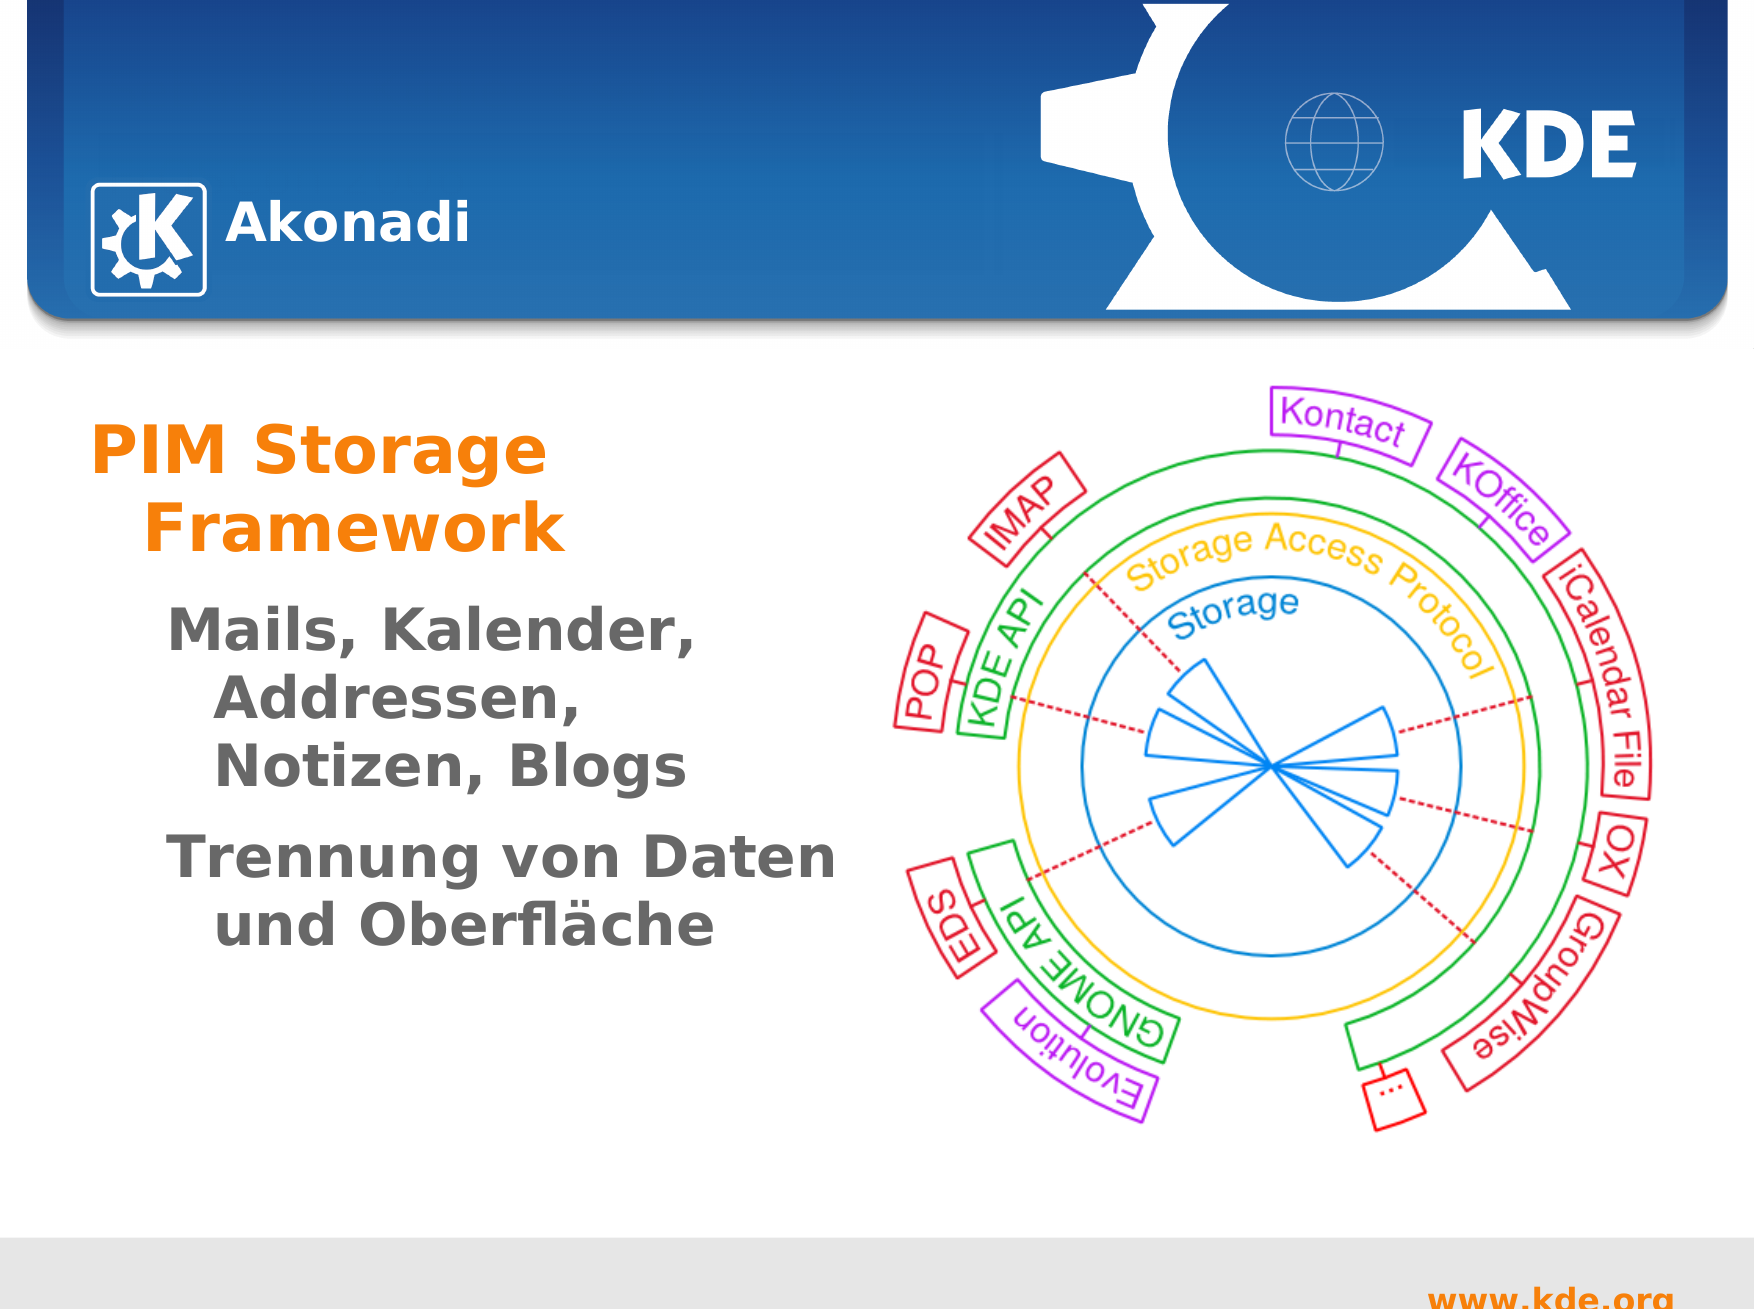

# Akonadi
PIM Storage Framework
Mails, Kalender, Addressen, Notizen, Blogs
Trennung von Daten und Oberfläche